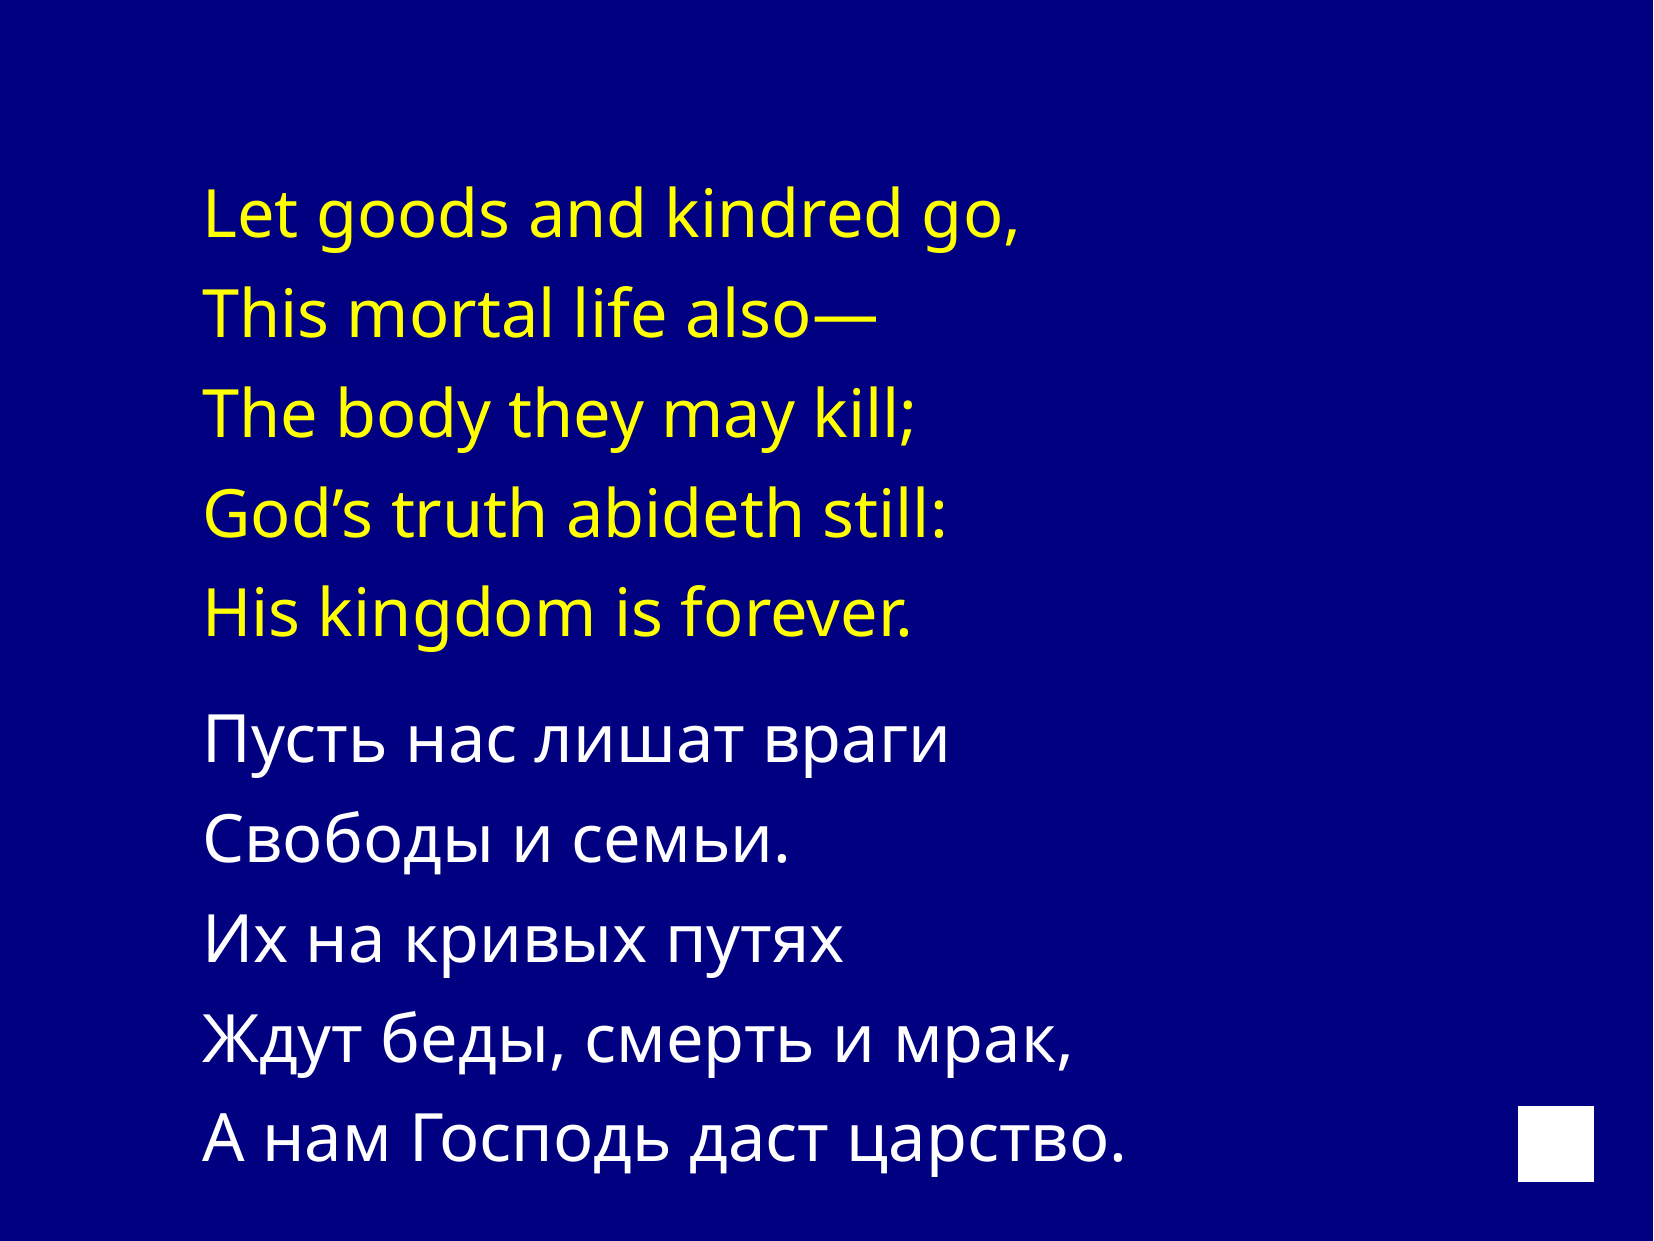

Let goods and kindred go,
	This mortal life also—
	The body they may kill;
	God’s truth abideth still:
	His kingdom is forever.
	Пусть нас лишат враги
	Свободы и семьи.
	Их на кривых путях
	Ждут беды, смерть и мрак,
	А нам Господь даст царство.